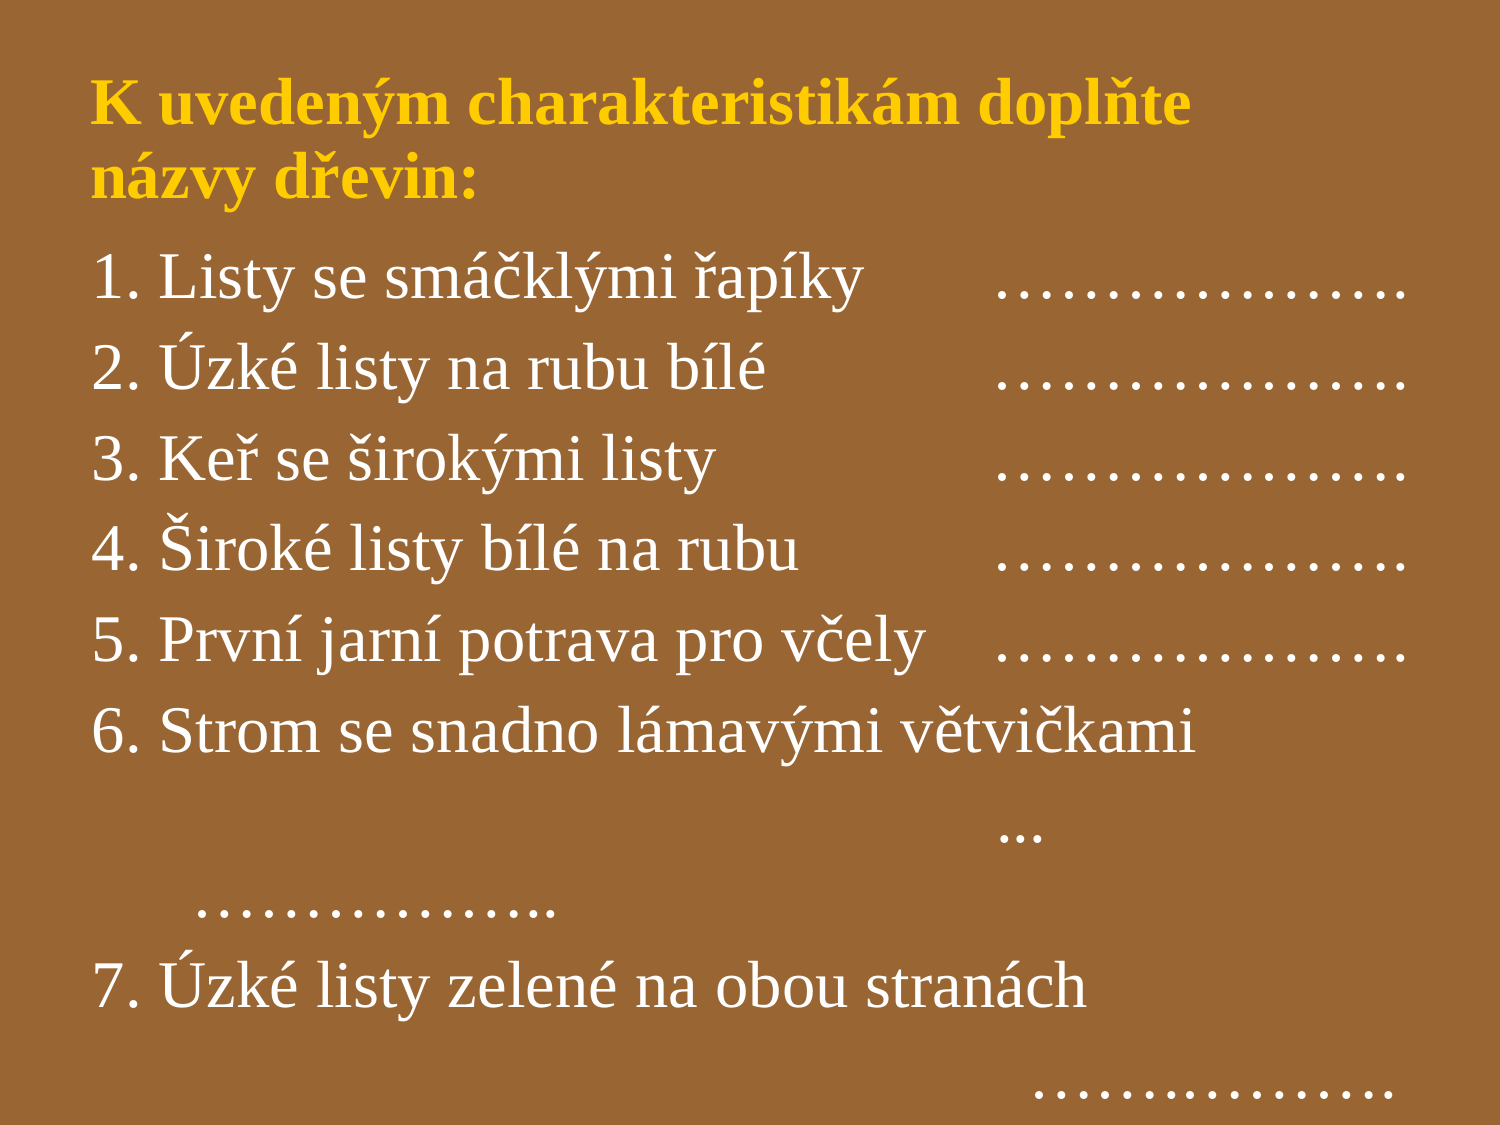

# K uvedeným charakteristikám doplňte názvy dřevin:
1. Listy se smáčklými řapíky	……………….
2. Úzké listy na rubu bílé		……………….
3. Keř se širokými listy		……………….
4. Široké listy bílé na rubu		……………….
5. První jarní potrava pro včely	……………….
6. Strom se snadno lámavými větvičkami
 ...……………..
7. Úzké listy zelené na obou stranách
 …….……….